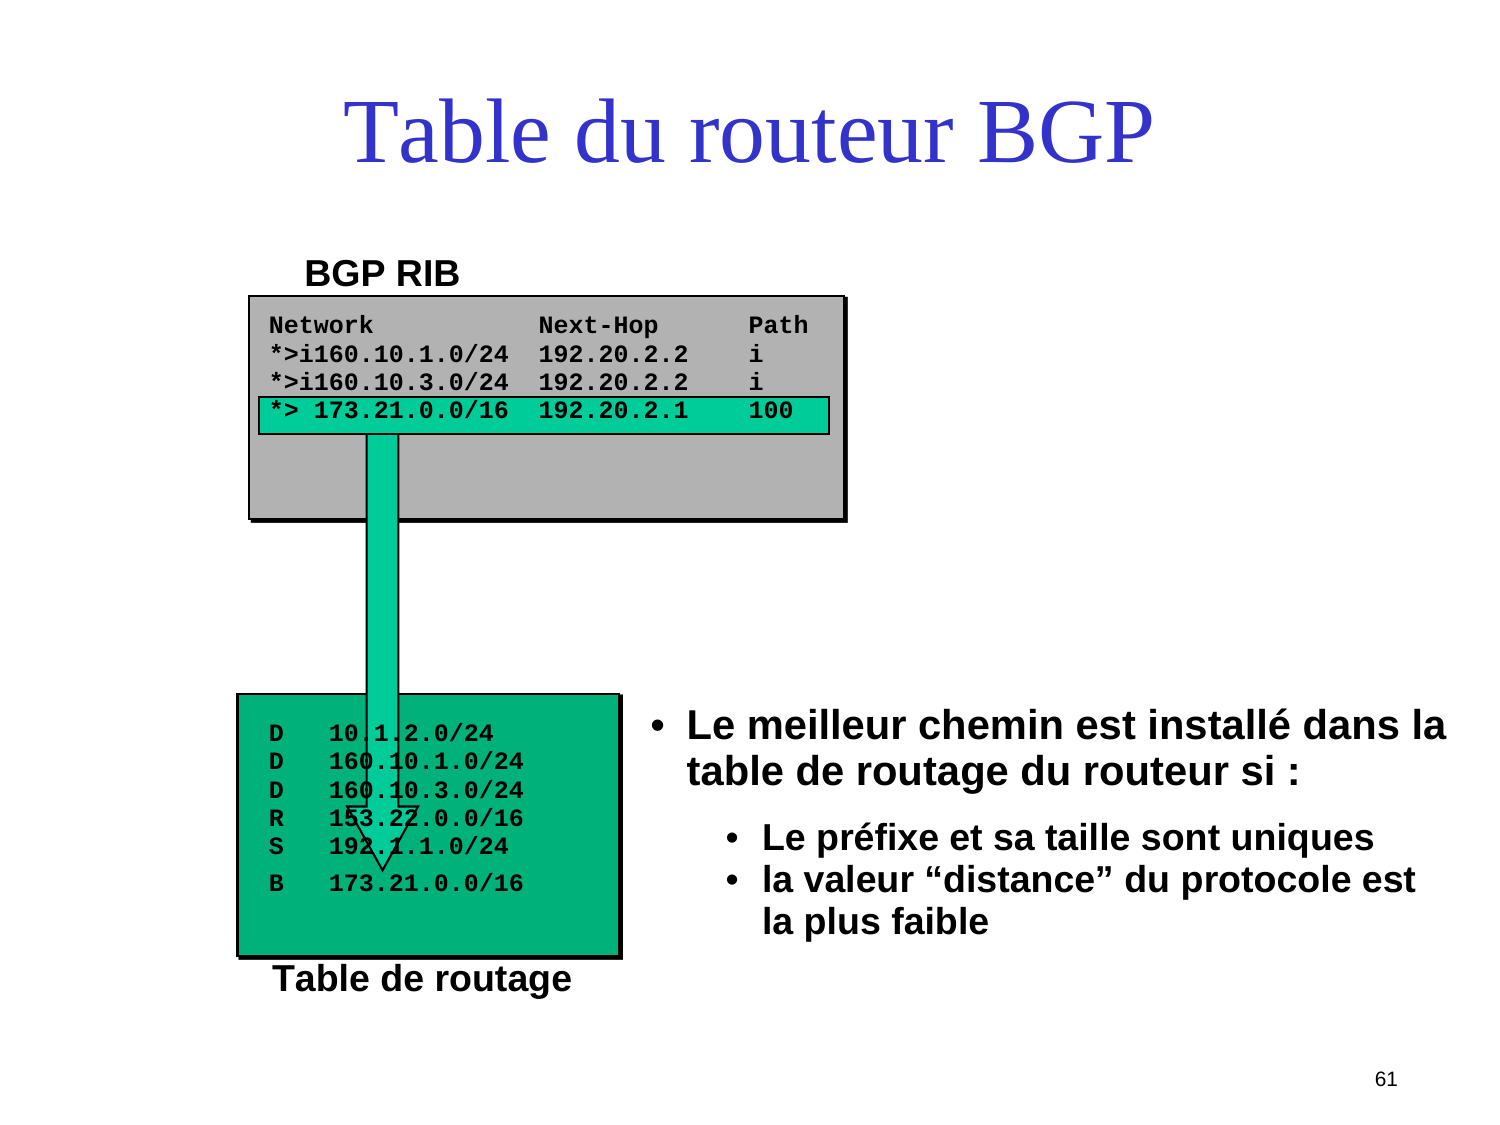

# Table du routeur BGP
BGP RIB
Network Next-Hop Path
*>i160.10.1.0/24 192.20.2.2 i
*>i160.10.3.0/24 192.20.2.2 i
*> 173.21.0.0/16 192.20.2.1 100
Le meilleur chemin est installé dans la
table de routage du routeur si :
D 10.1.2.0/24
D 160.10.1.0/24
D 160.10.3.0/24
R 153.22.0.0/16
S 192.1.1.0/24
Le préfixe et sa taille sont uniques
la valeur “distance” du protocole est
la plus faible
B 173.21.0.0/16
Table de routage